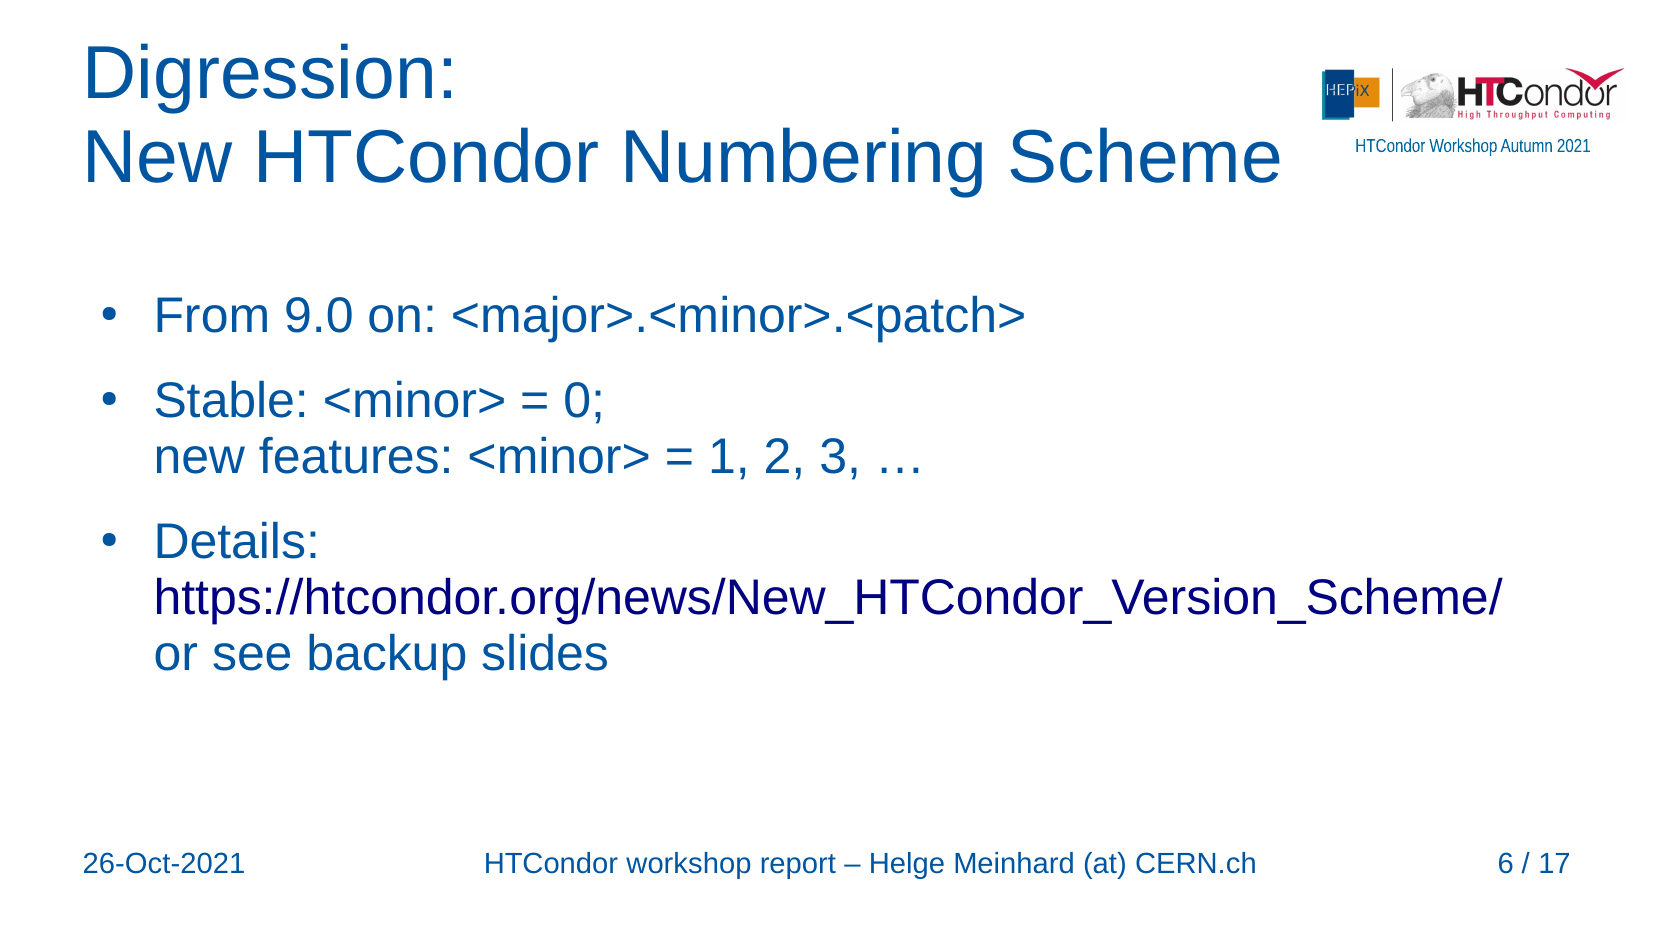

# Digression: New HTCondor Numbering Scheme
From 9.0 on: <major>.<minor>.<patch>
Stable: <minor> = 0;
new features: <minor> = 1, 2, 3, …
Details: https://htcondor.org/news/New_HTCondor_Version_Scheme/
or see backup slides
26-Oct-2021
HTCondor workshop report – Helge Meinhard (at) CERN.ch
6